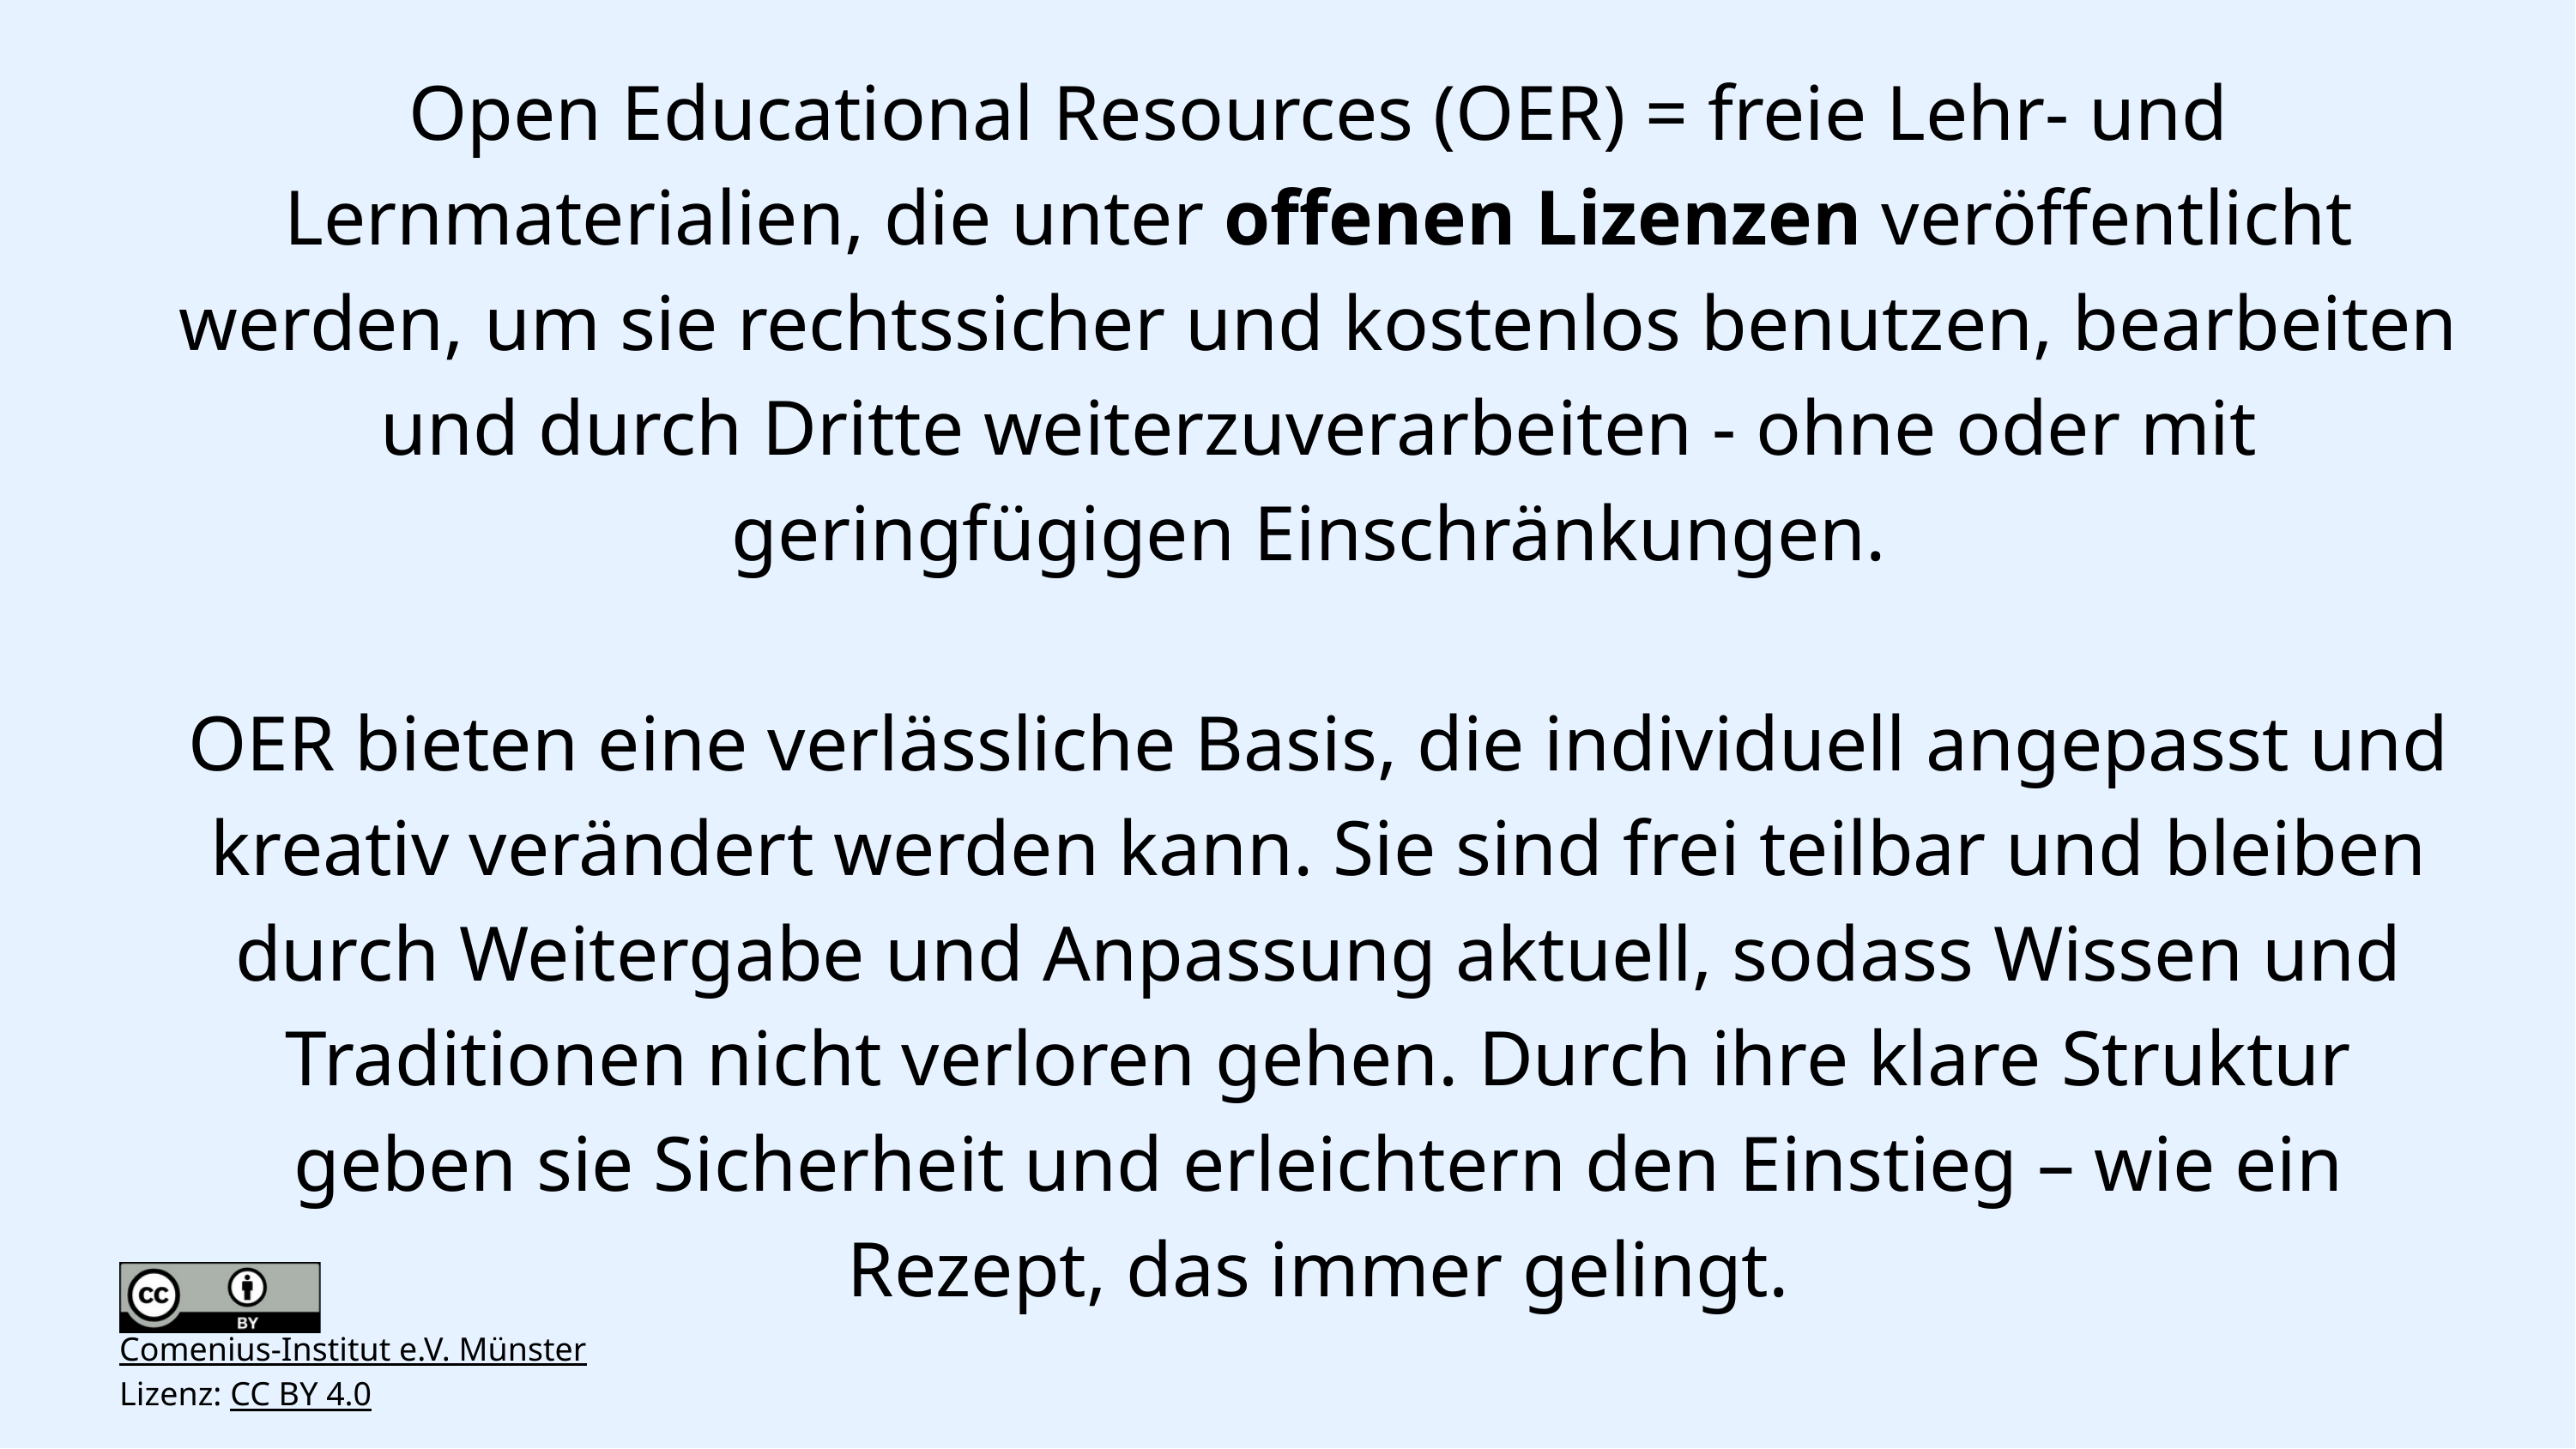

Open Educational Resources (OER) = freie Lehr- und Lernmaterialien, die unter offenen Lizenzen veröffentlicht werden, um sie rechtssicher und kostenlos benutzen, bearbeiten und durch Dritte weiterzuverarbeiten - ohne oder mit geringfügigen Einschränkungen.
OER bieten eine verlässliche Basis, die individuell angepasst und kreativ verändert werden kann. Sie sind frei teilbar und bleiben durch Weitergabe und Anpassung aktuell, sodass Wissen und Traditionen nicht verloren gehen. Durch ihre klare Struktur geben sie Sicherheit und erleichtern den Einstieg – wie ein Rezept, das immer gelingt.
Comenius-Institut e.V. Münster
Lizenz: CC BY 4.0